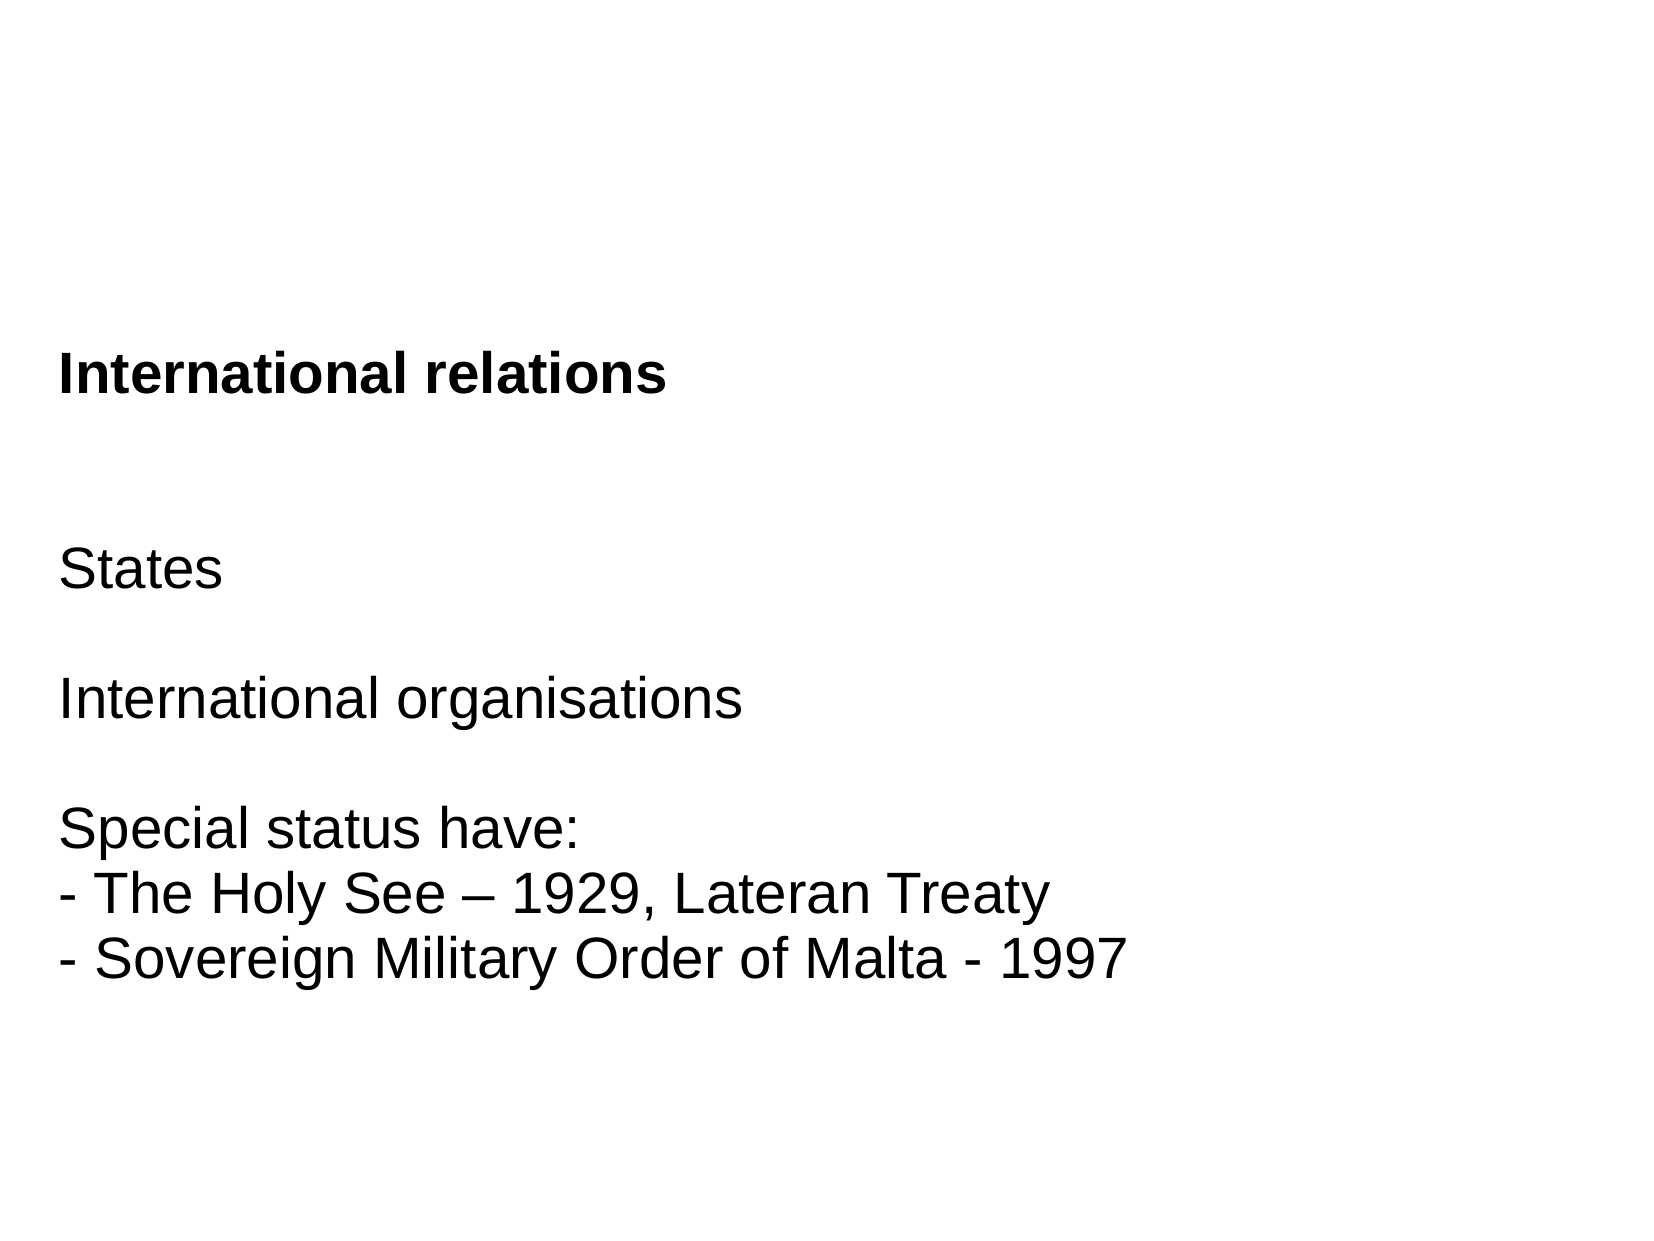

International relations
States
International organisations
Special status have:
- The Holy See – 1929, Lateran Treaty
- Sovereign Military Order of Malta - 1997
#